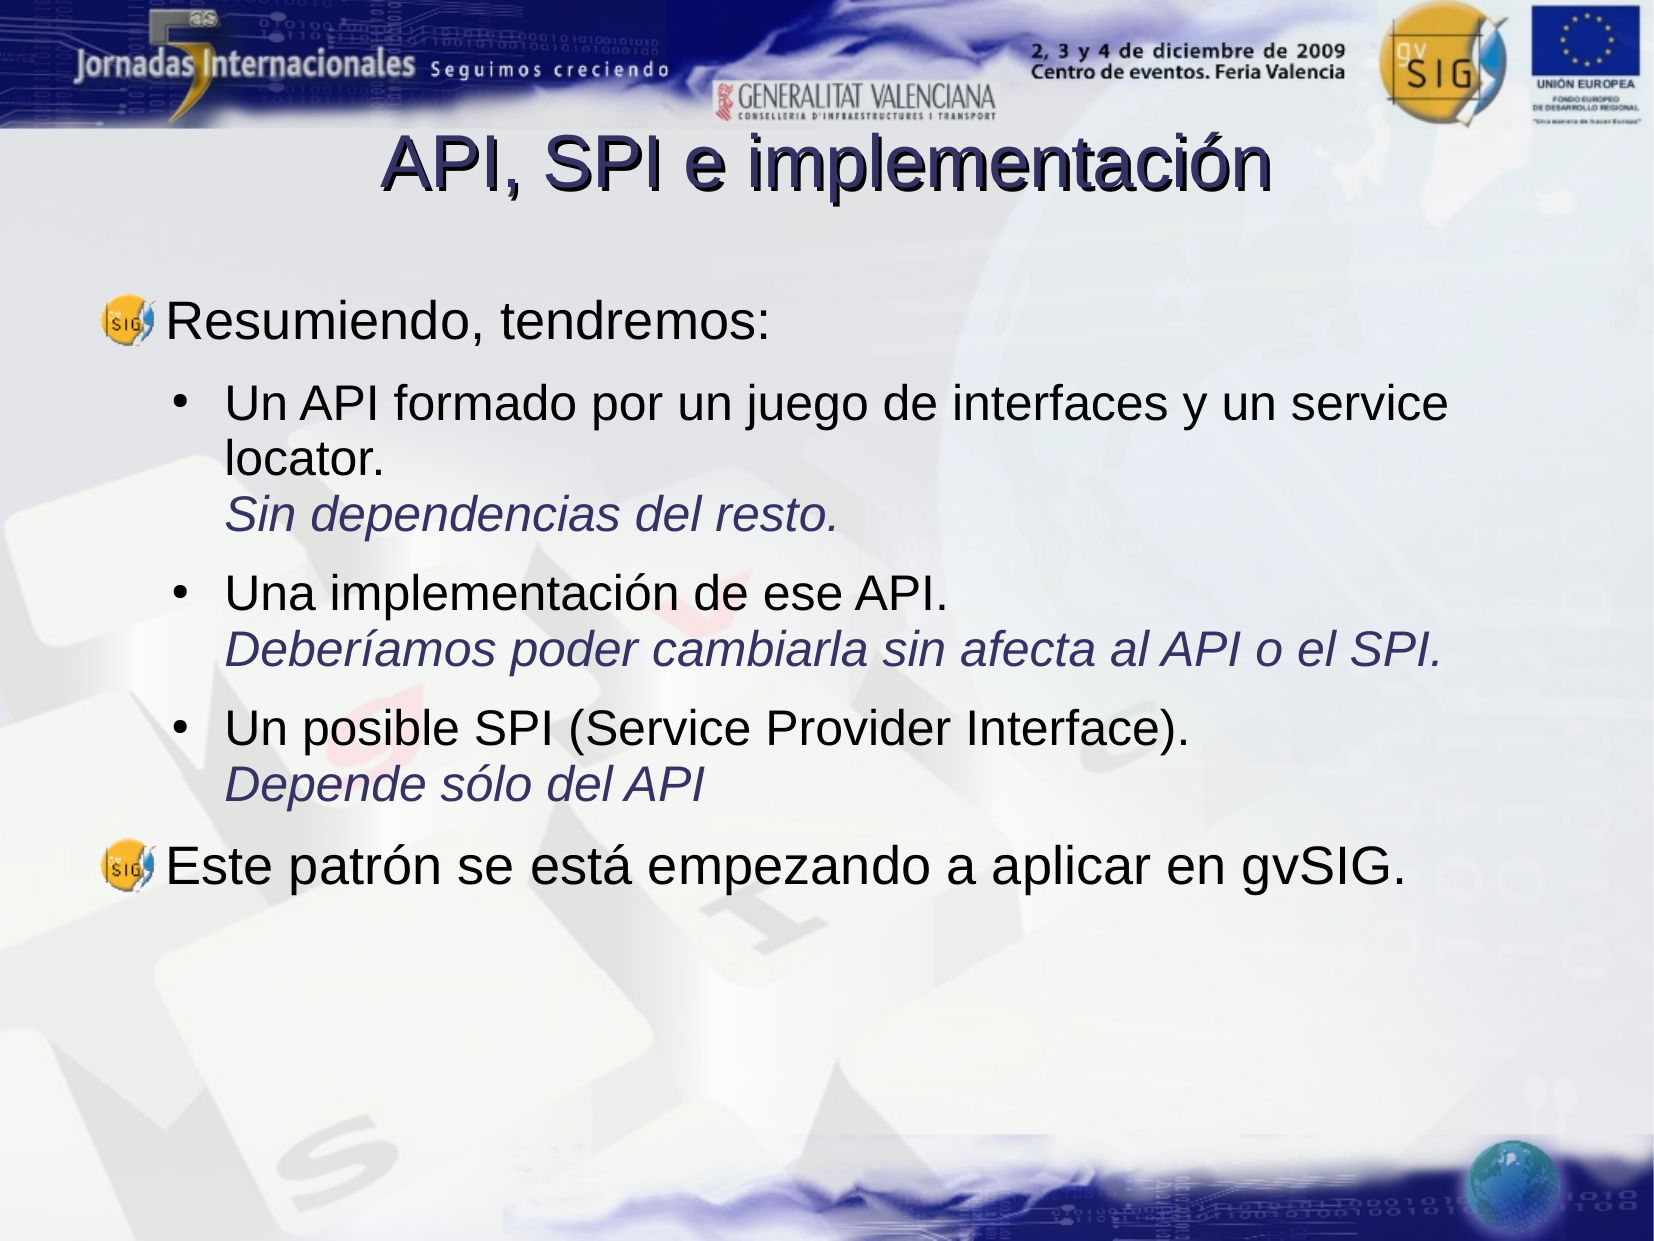

# API, SPI e implementación
Resumiendo, tendremos:
Un API formado por un juego de interfaces y un service locator.
Sin dependencias del resto.
Una implementación de ese API.
Deberíamos poder cambiarla sin afecta al API o el SPI.
Un posible SPI (Service Provider Interface).
Depende sólo del API
Este patrón se está empezando a aplicar en gvSIG.